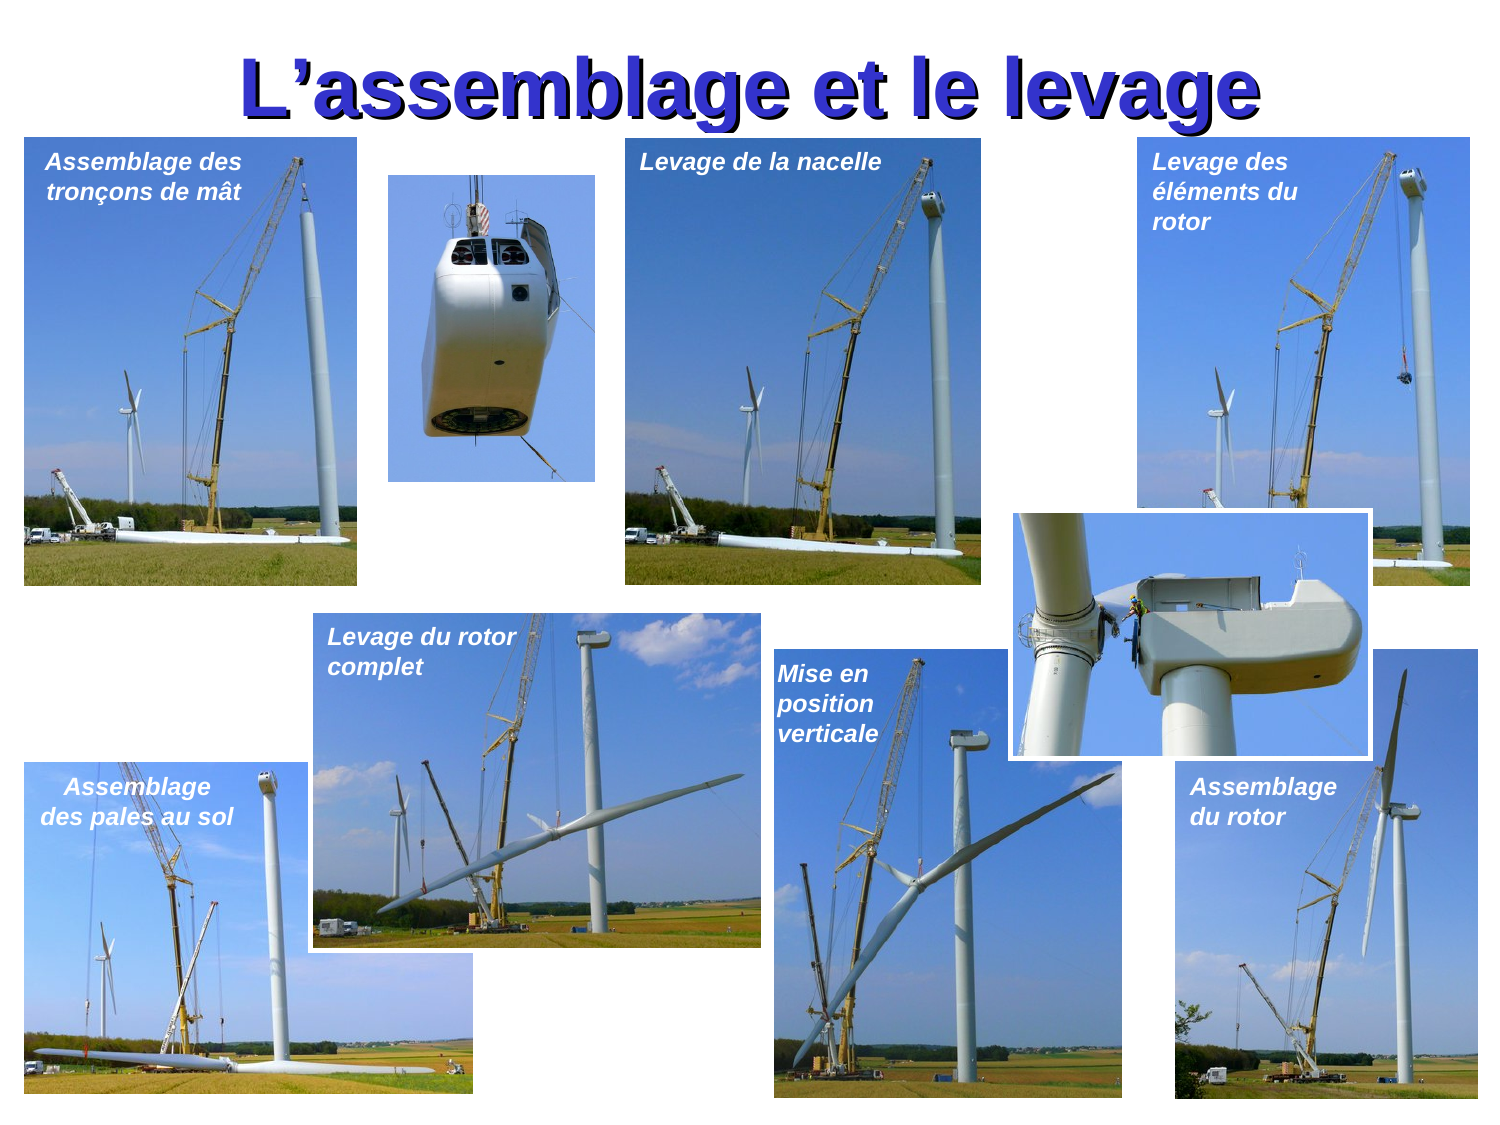

L’assemblage et le levage
Assemblage des tronçons de mât
Levage de la nacelle
Levage des éléments du rotor
Levage du rotor complet
Mise en position verticale
Assemblage des pales au sol
Assemblage du rotor